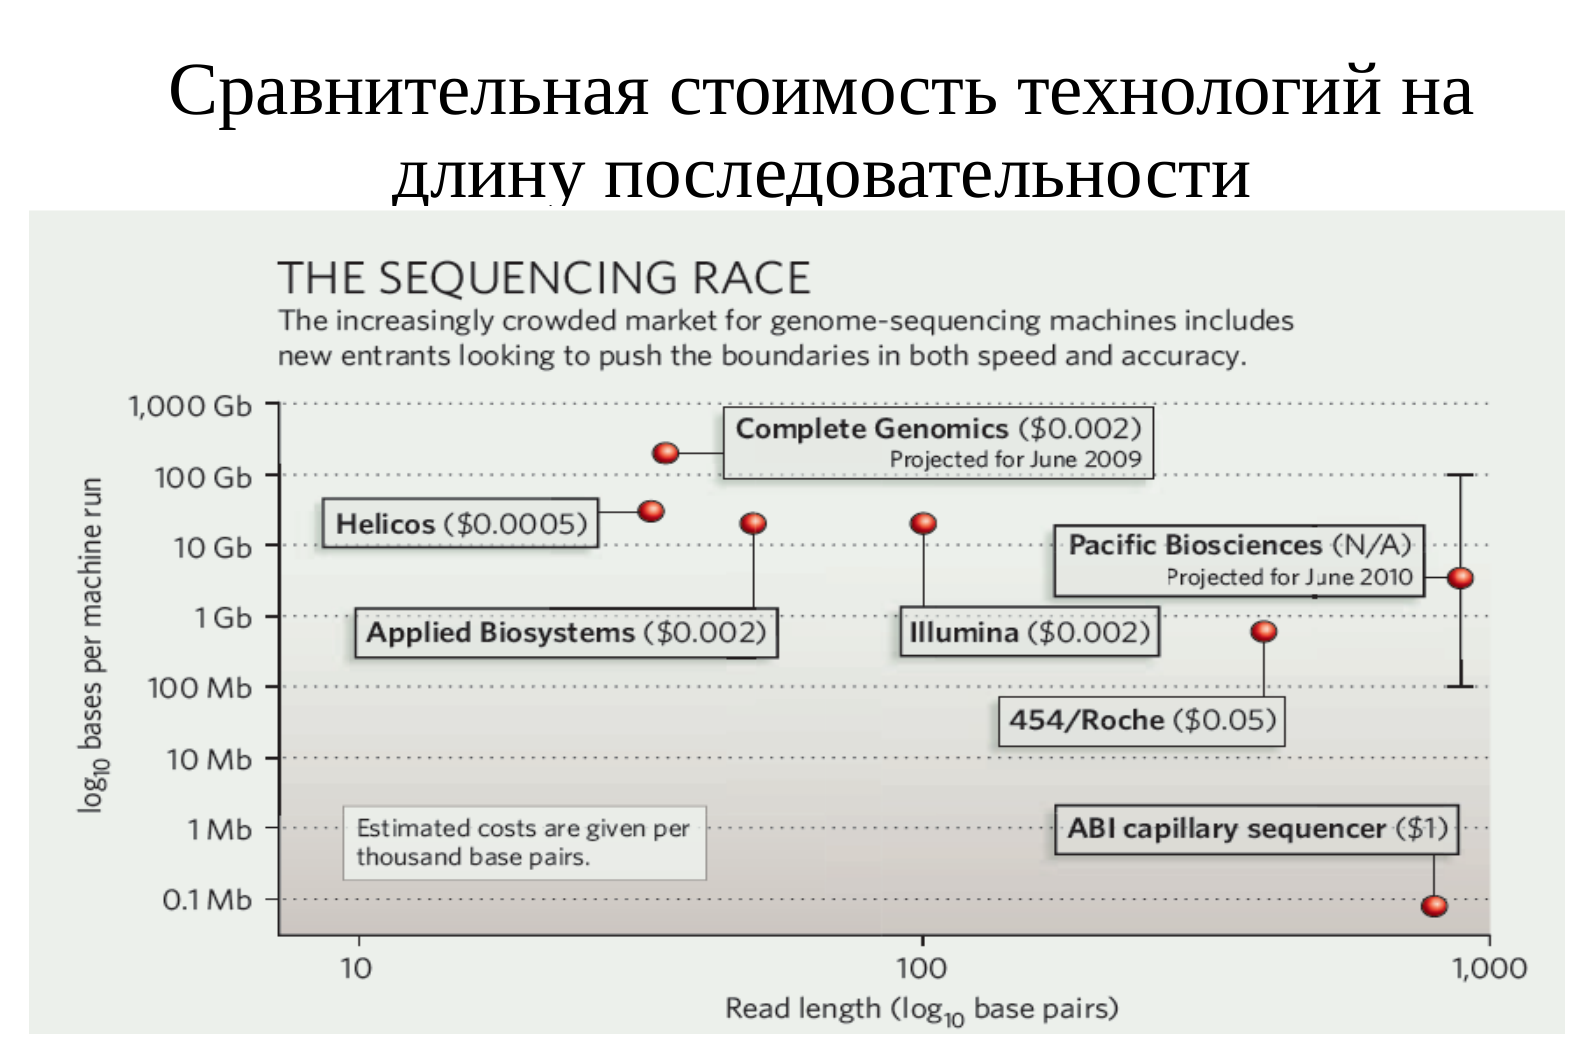

# Сравнительная стоимость технологий на длину последовательности